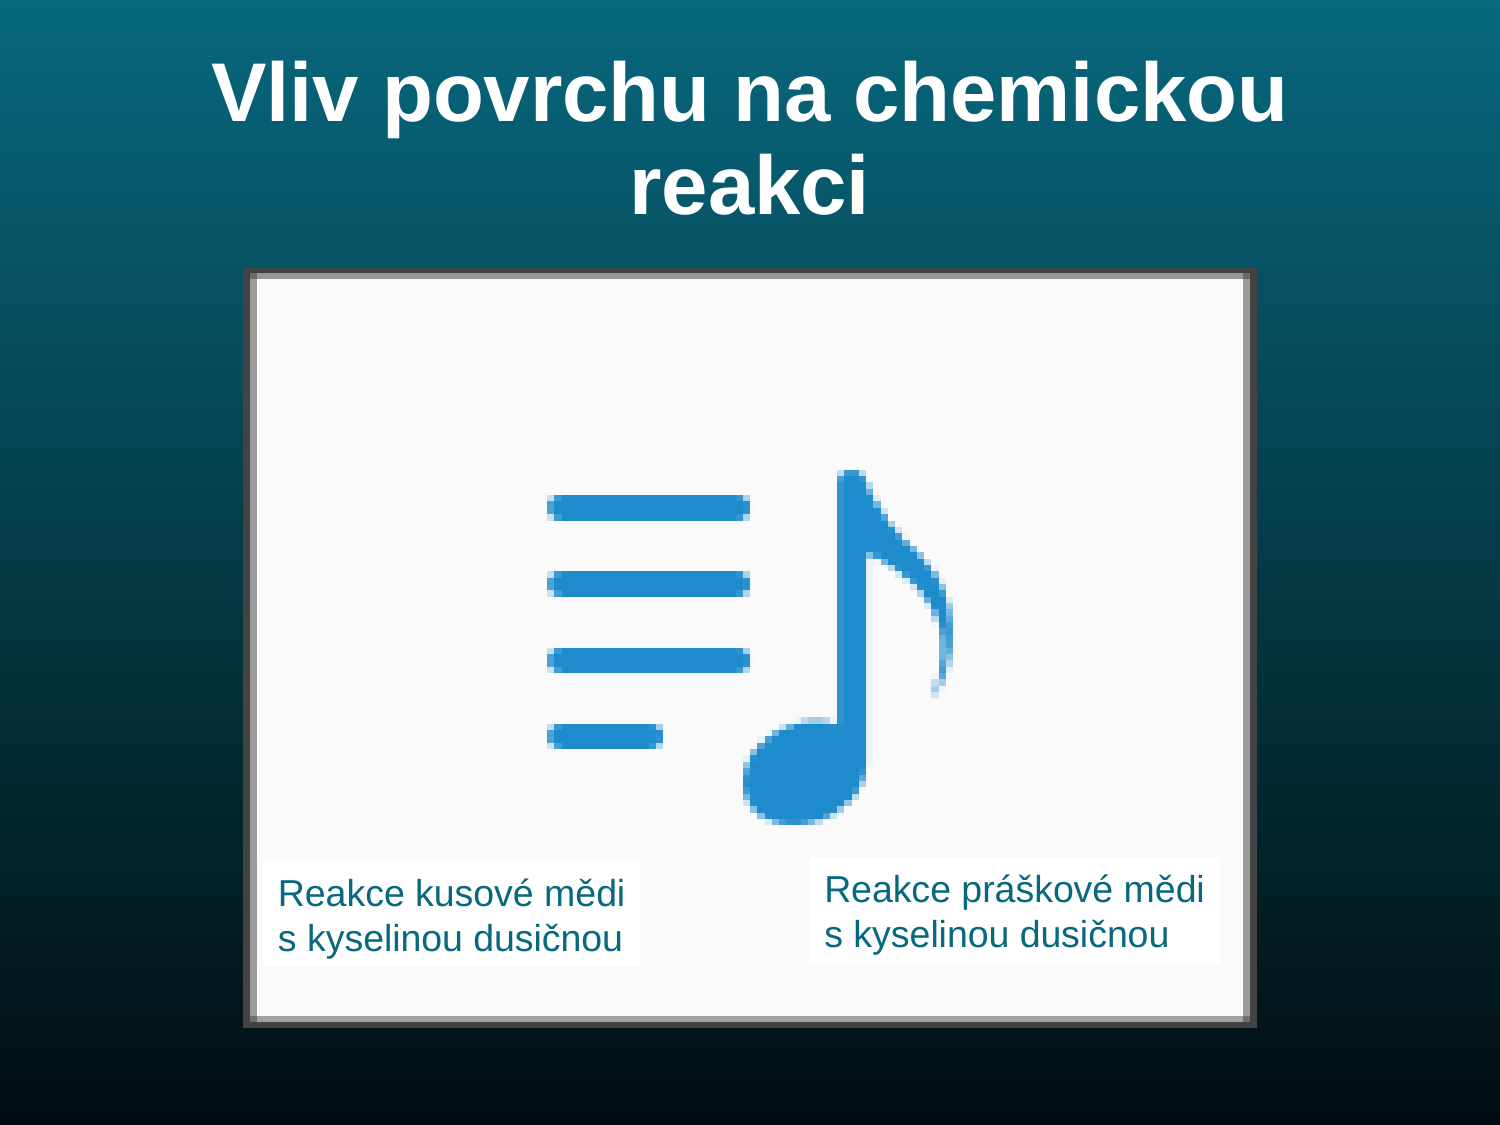

# Vliv povrchu na chemickou reakci
Reakce práškové mědi
s kyselinou dusičnou
Reakce kusové mědi
s kyselinou dusičnou